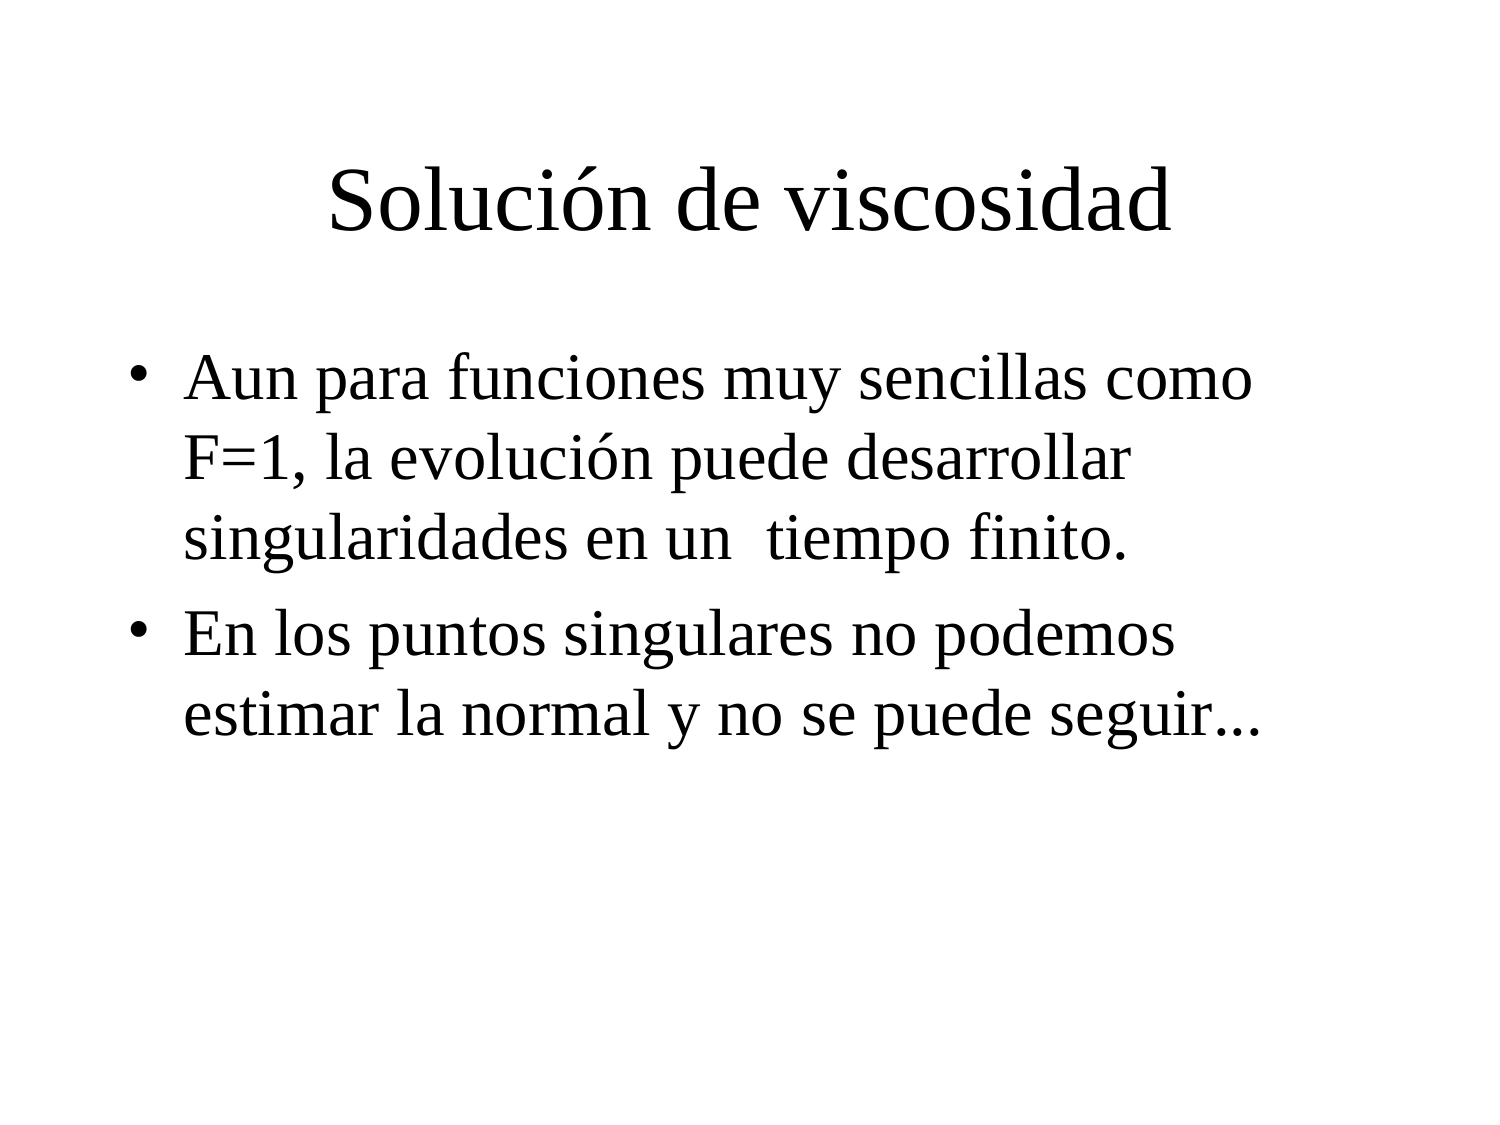

Solución de viscosidad
Aun para funciones muy sencillas como F=1, la evolución puede desarrollar singularidades en un tiempo finito.
En los puntos singulares no podemos estimar la normal y no se puede seguir...